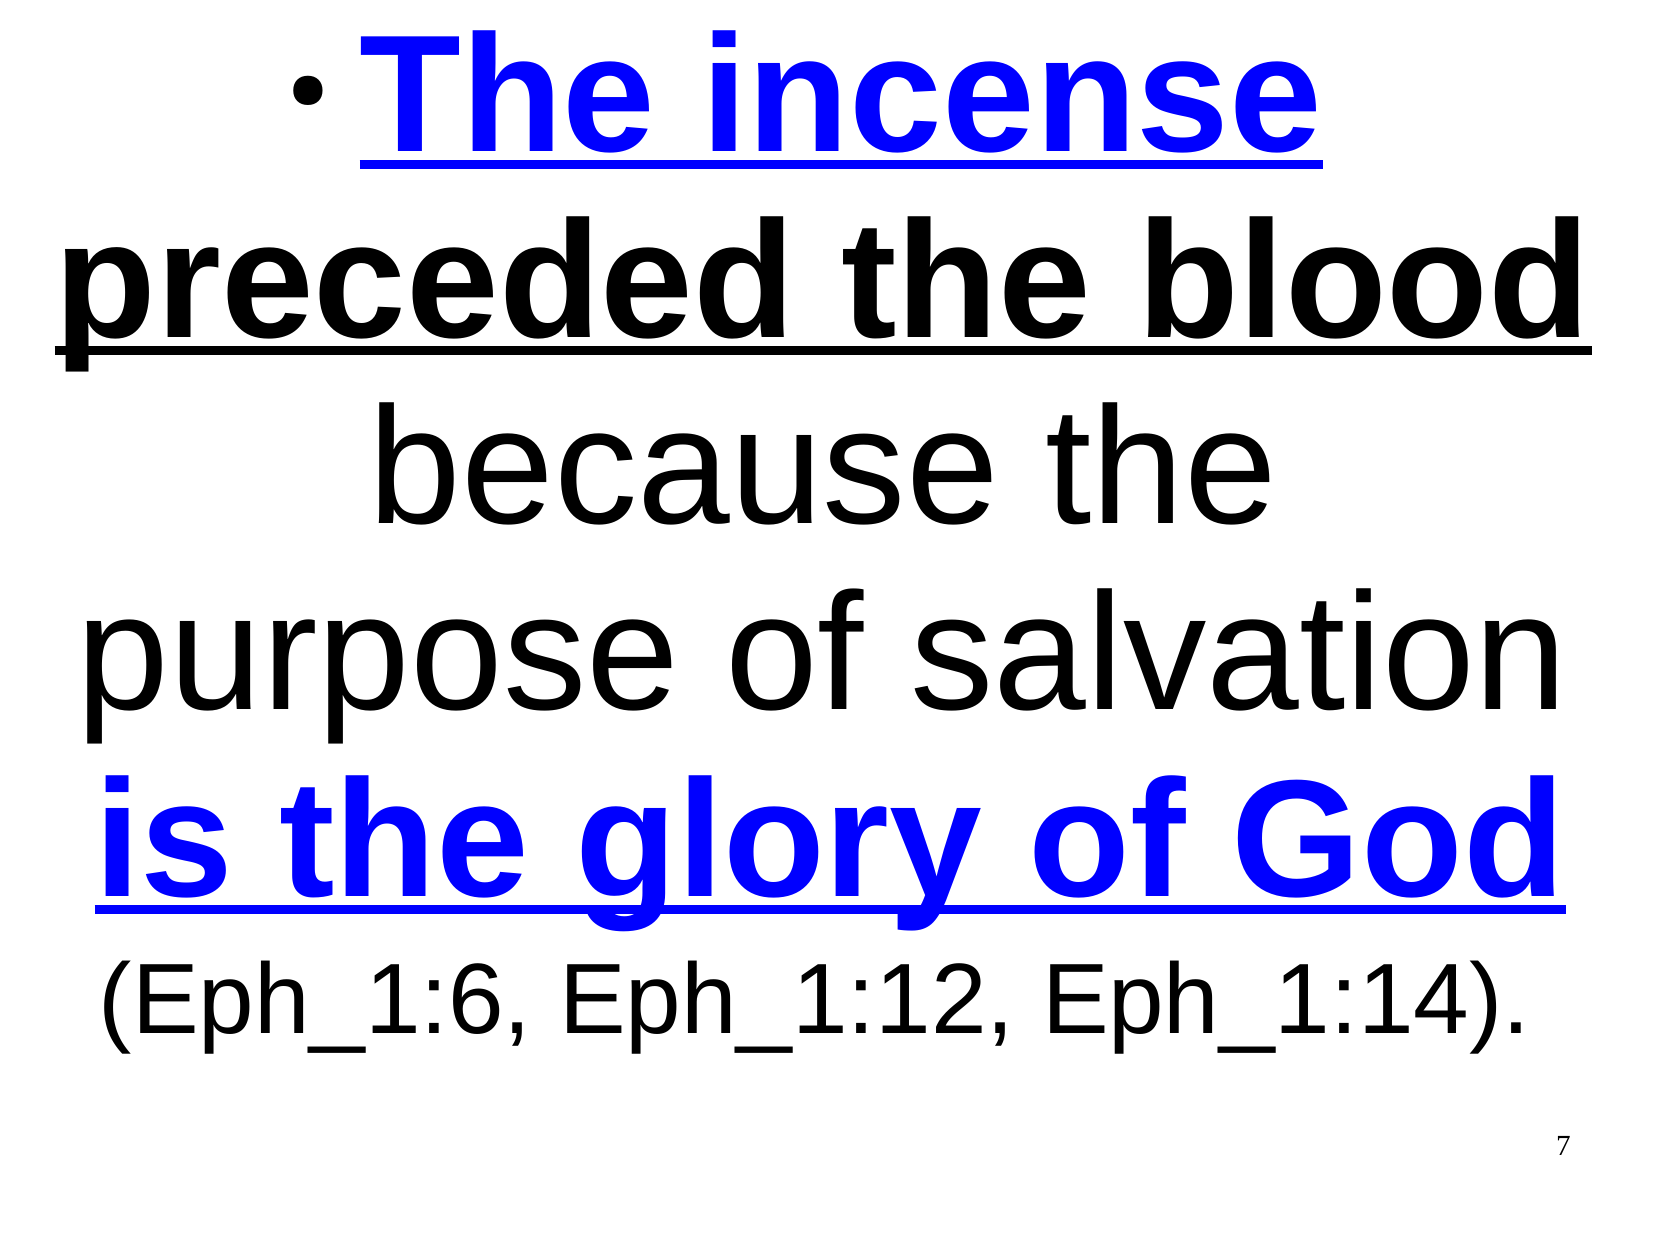

# The incense preceded the blood because the purpose of salvation is the glory of God (Eph_1:6, Eph_1:12, Eph_1:14).
7